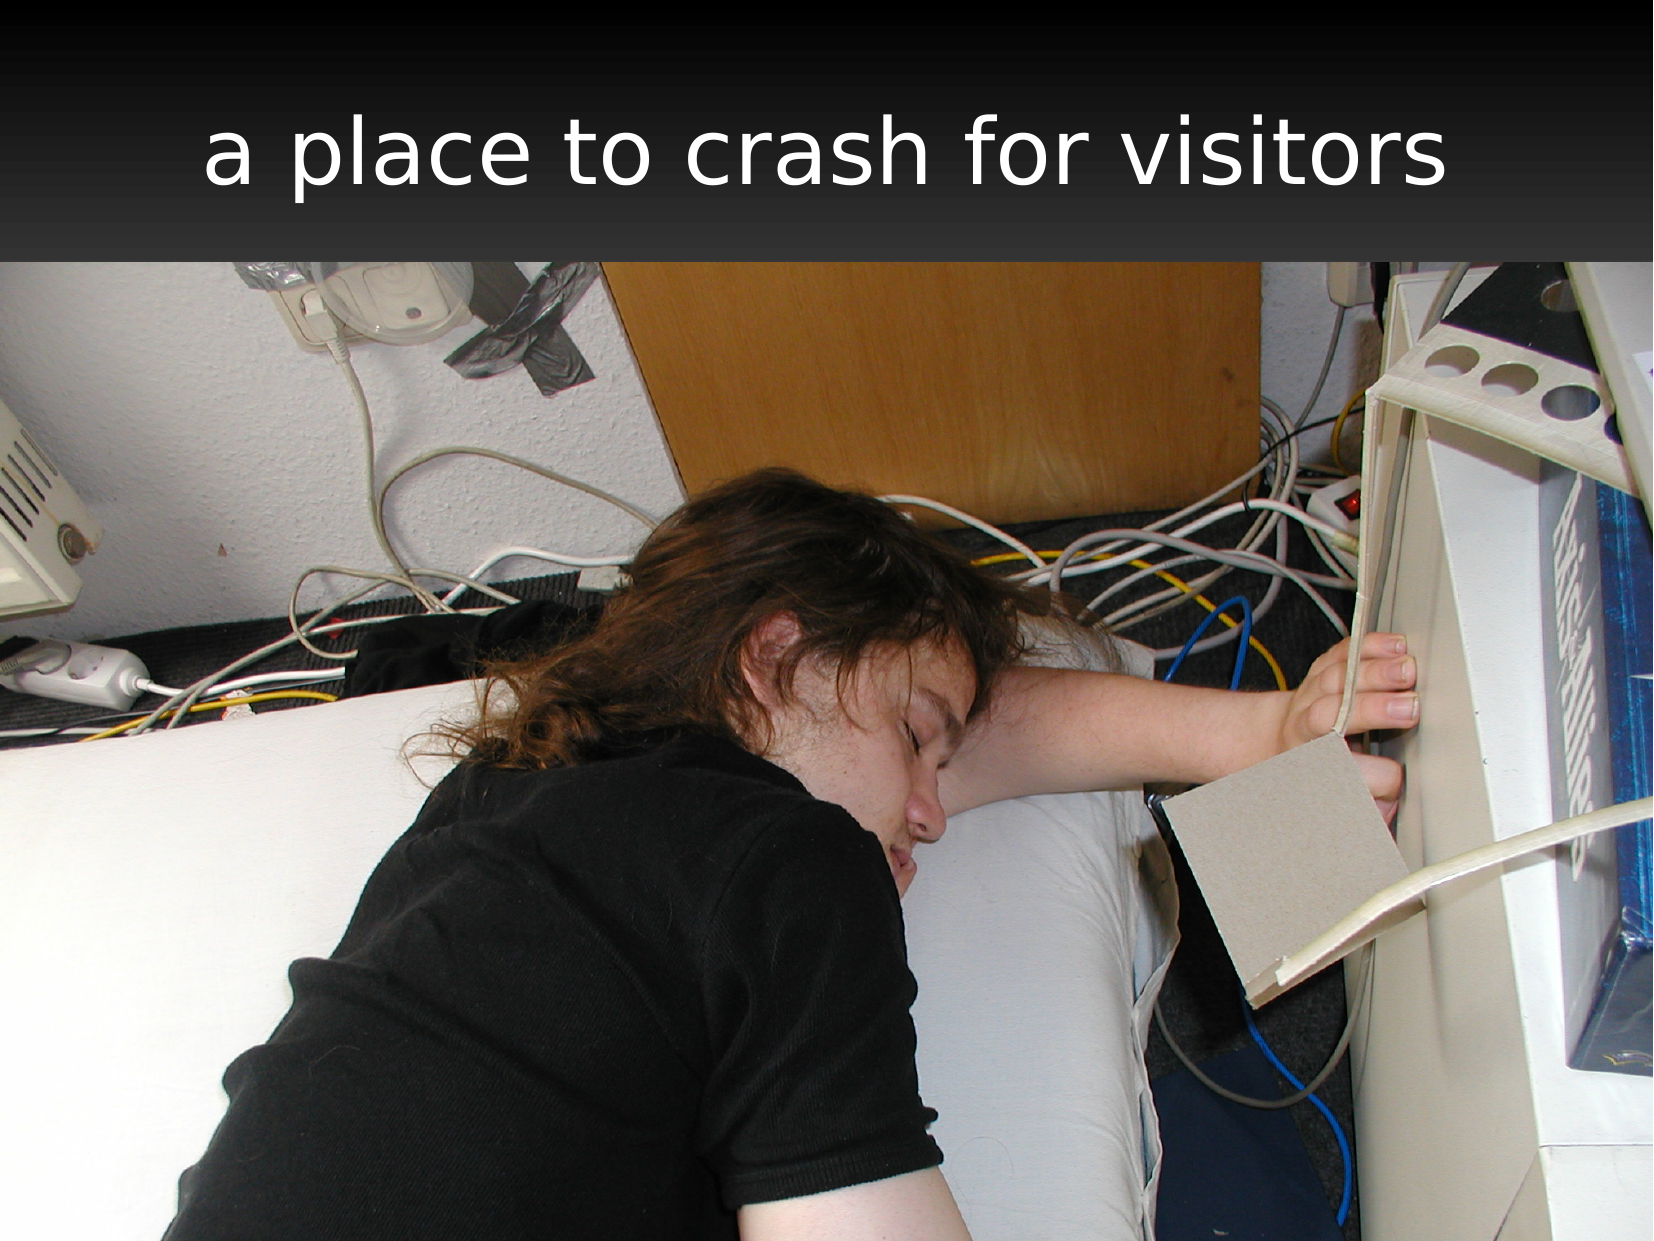

# a place to crash for visitors